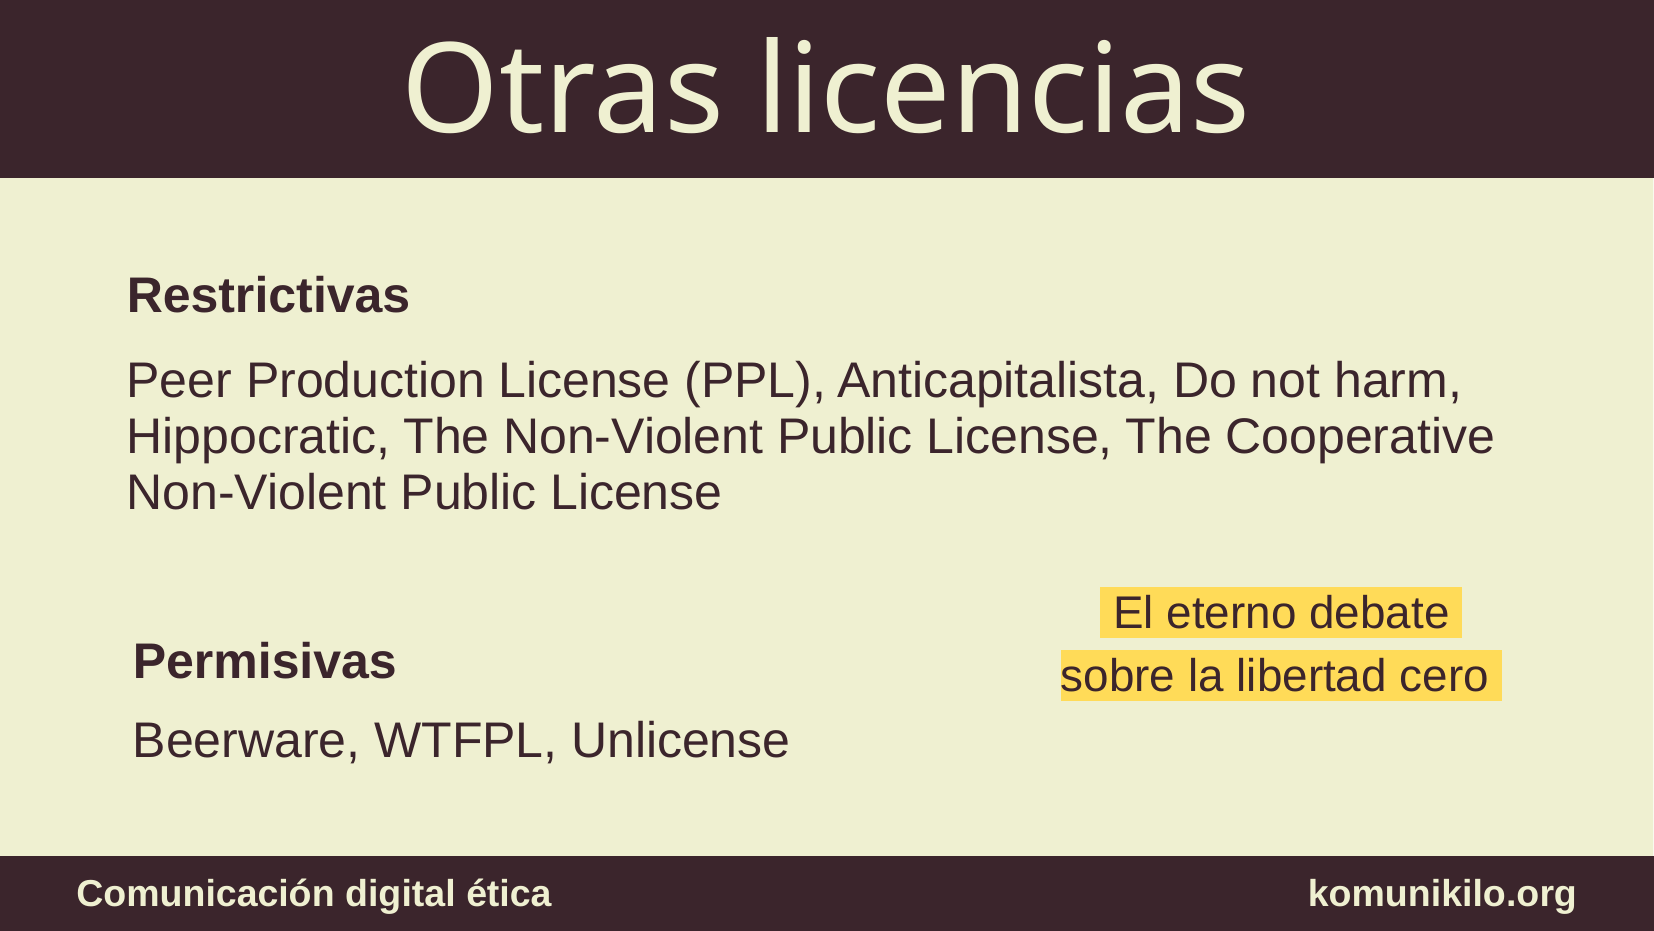

# Otras licencias
Restrictivas
Peer Production License (PPL), Anticapitalista, Do not harm, Hippocratic, The Non-Violent Public License, The Cooperative Non-Violent Public License
 El eterno debate
sobre la libertad cero
Permisivas
Beerware, WTFPL, Unlicense
Comunicación digital ética komunikilo.org